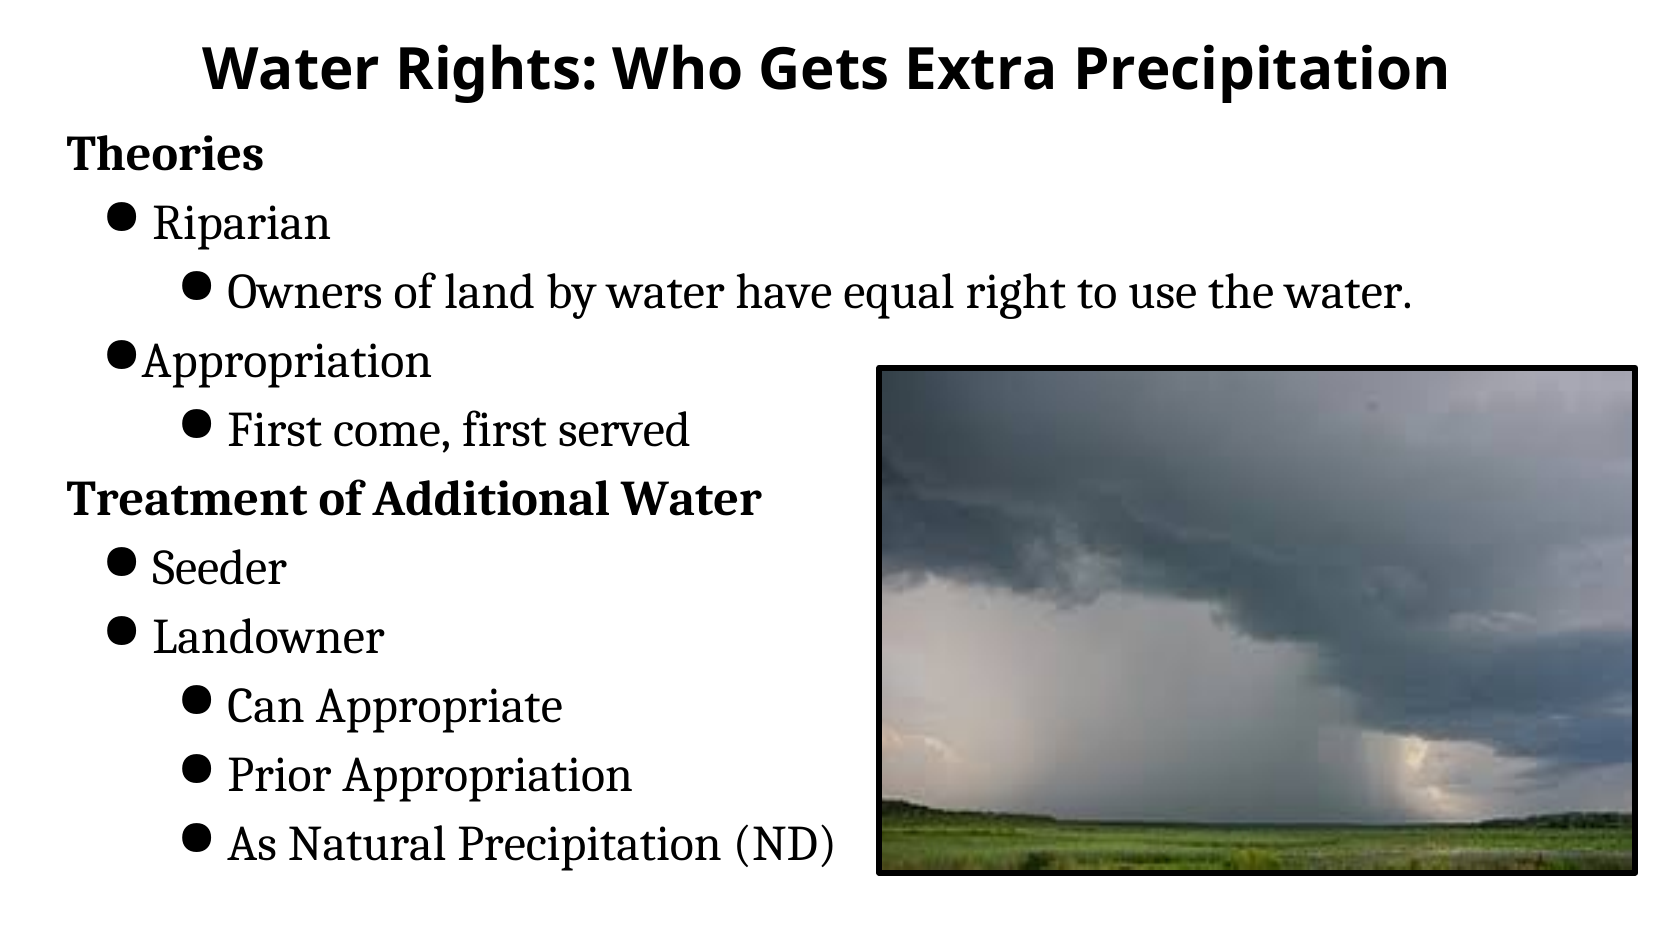

# Water Rights: Who Gets Extra Precipitation
Theories
 Riparian
 Owners of land by water have equal right to use the water.
Appropriation
 First come, first served
Treatment of Additional Water
 Seeder
 Landowner
 Can Appropriate
 Prior Appropriation
 As Natural Precipitation (ND)